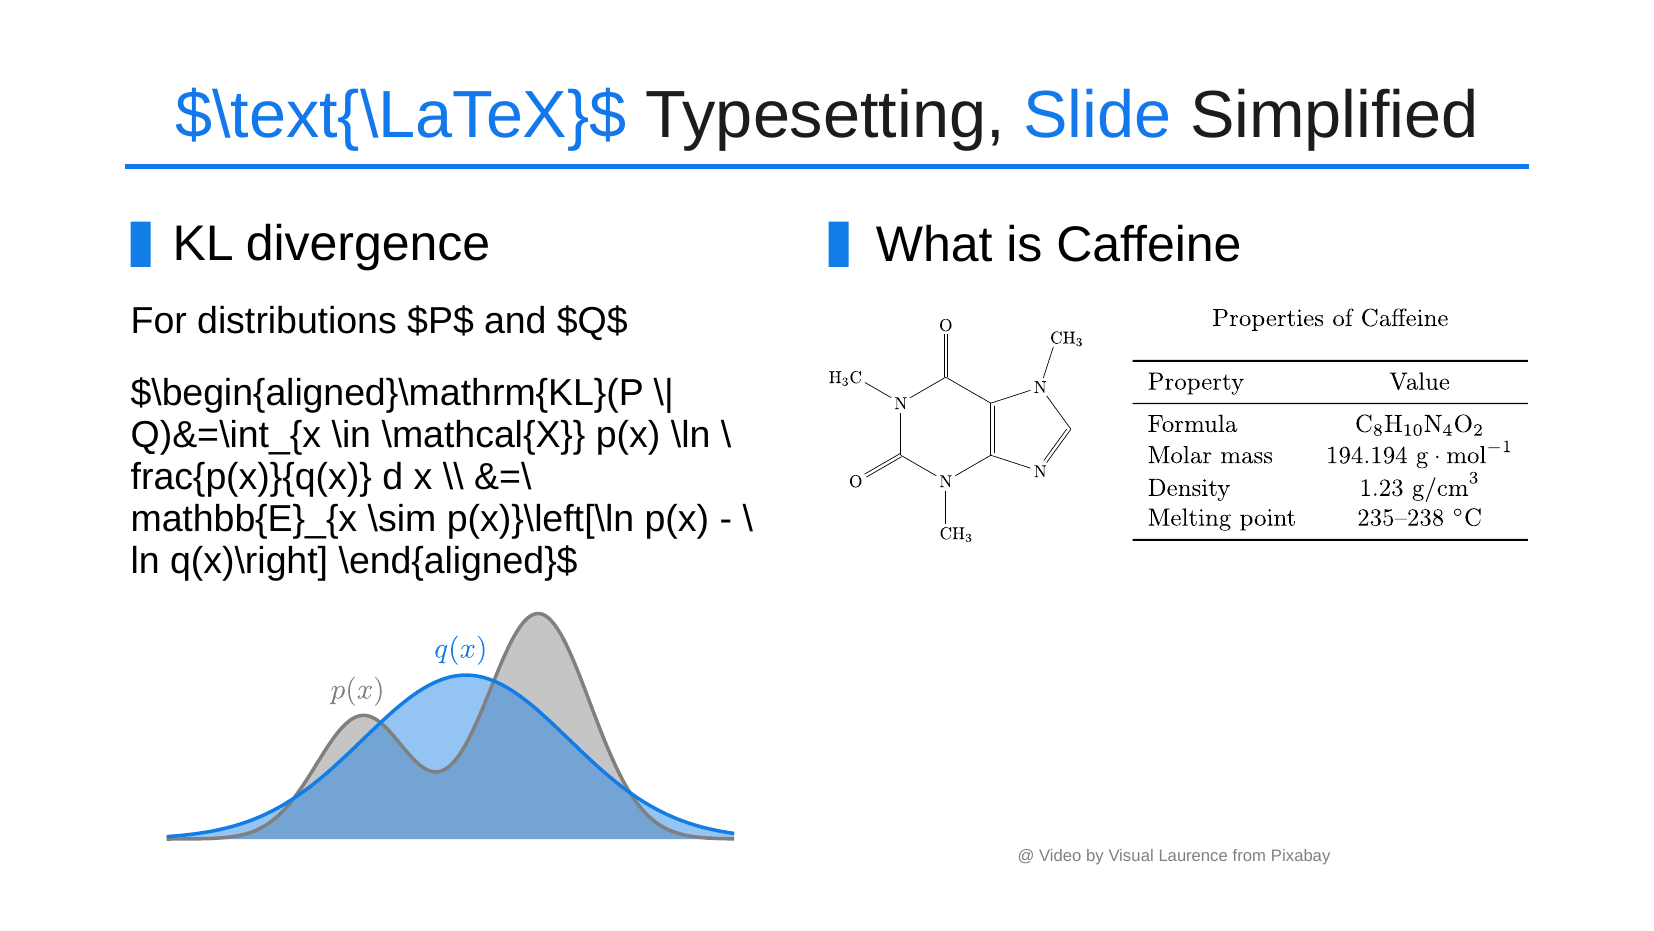

# $\text{\LaTeX}$ Typesetting, Slide Simplified
 KL divergence
For distributions $P$ and $Q$
$\begin{aligned}\mathrm{KL}(P \| Q)&=\int_{x \in \mathcal{X}} p(x) \ln \frac{p(x)}{q(x)} d x \\ &=\mathbb{E}_{x \sim p(x)}\left[\ln p(x) - \ln q(x)\right] \end{aligned}$
 What is Caffeine
@ Video by Visual Laurence from Pixabay